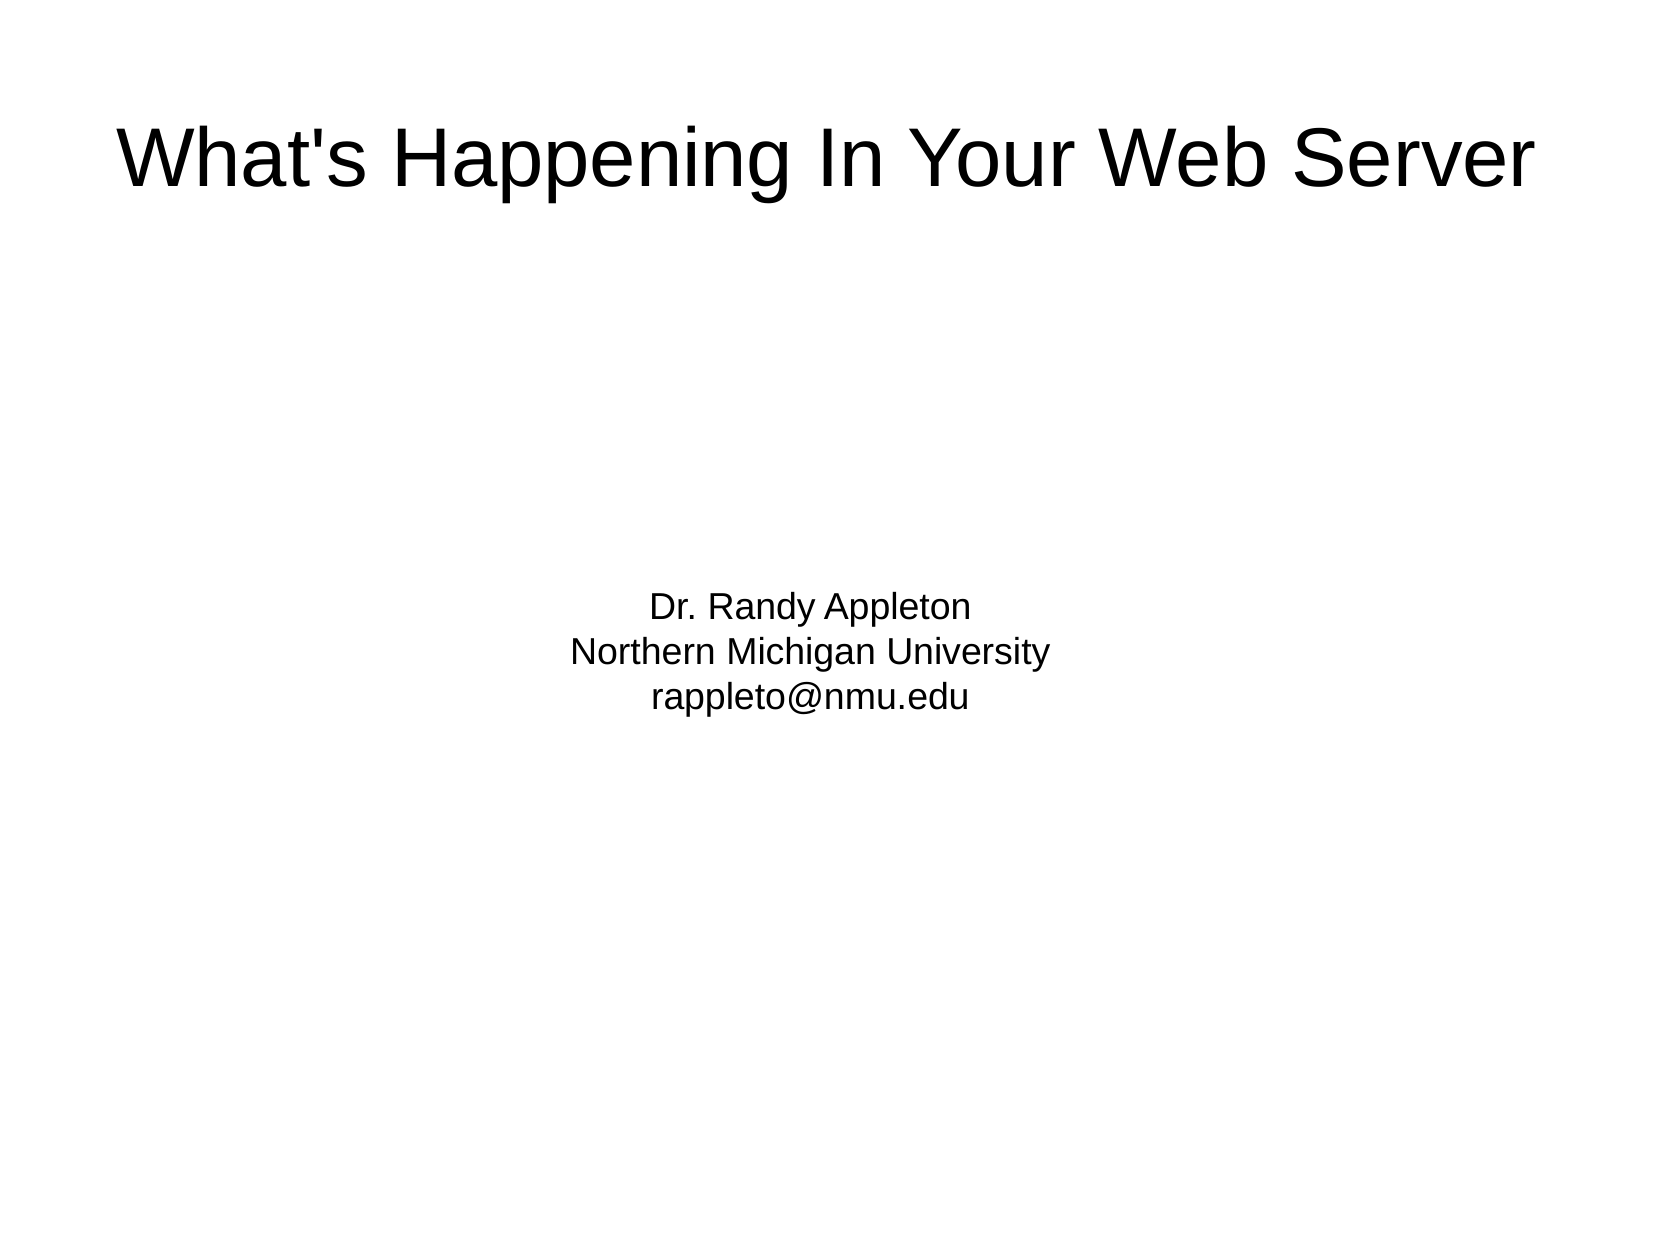

What's Happening In Your Web Server
Dr. Randy Appleton
Northern Michigan University
rappleto@nmu.edu